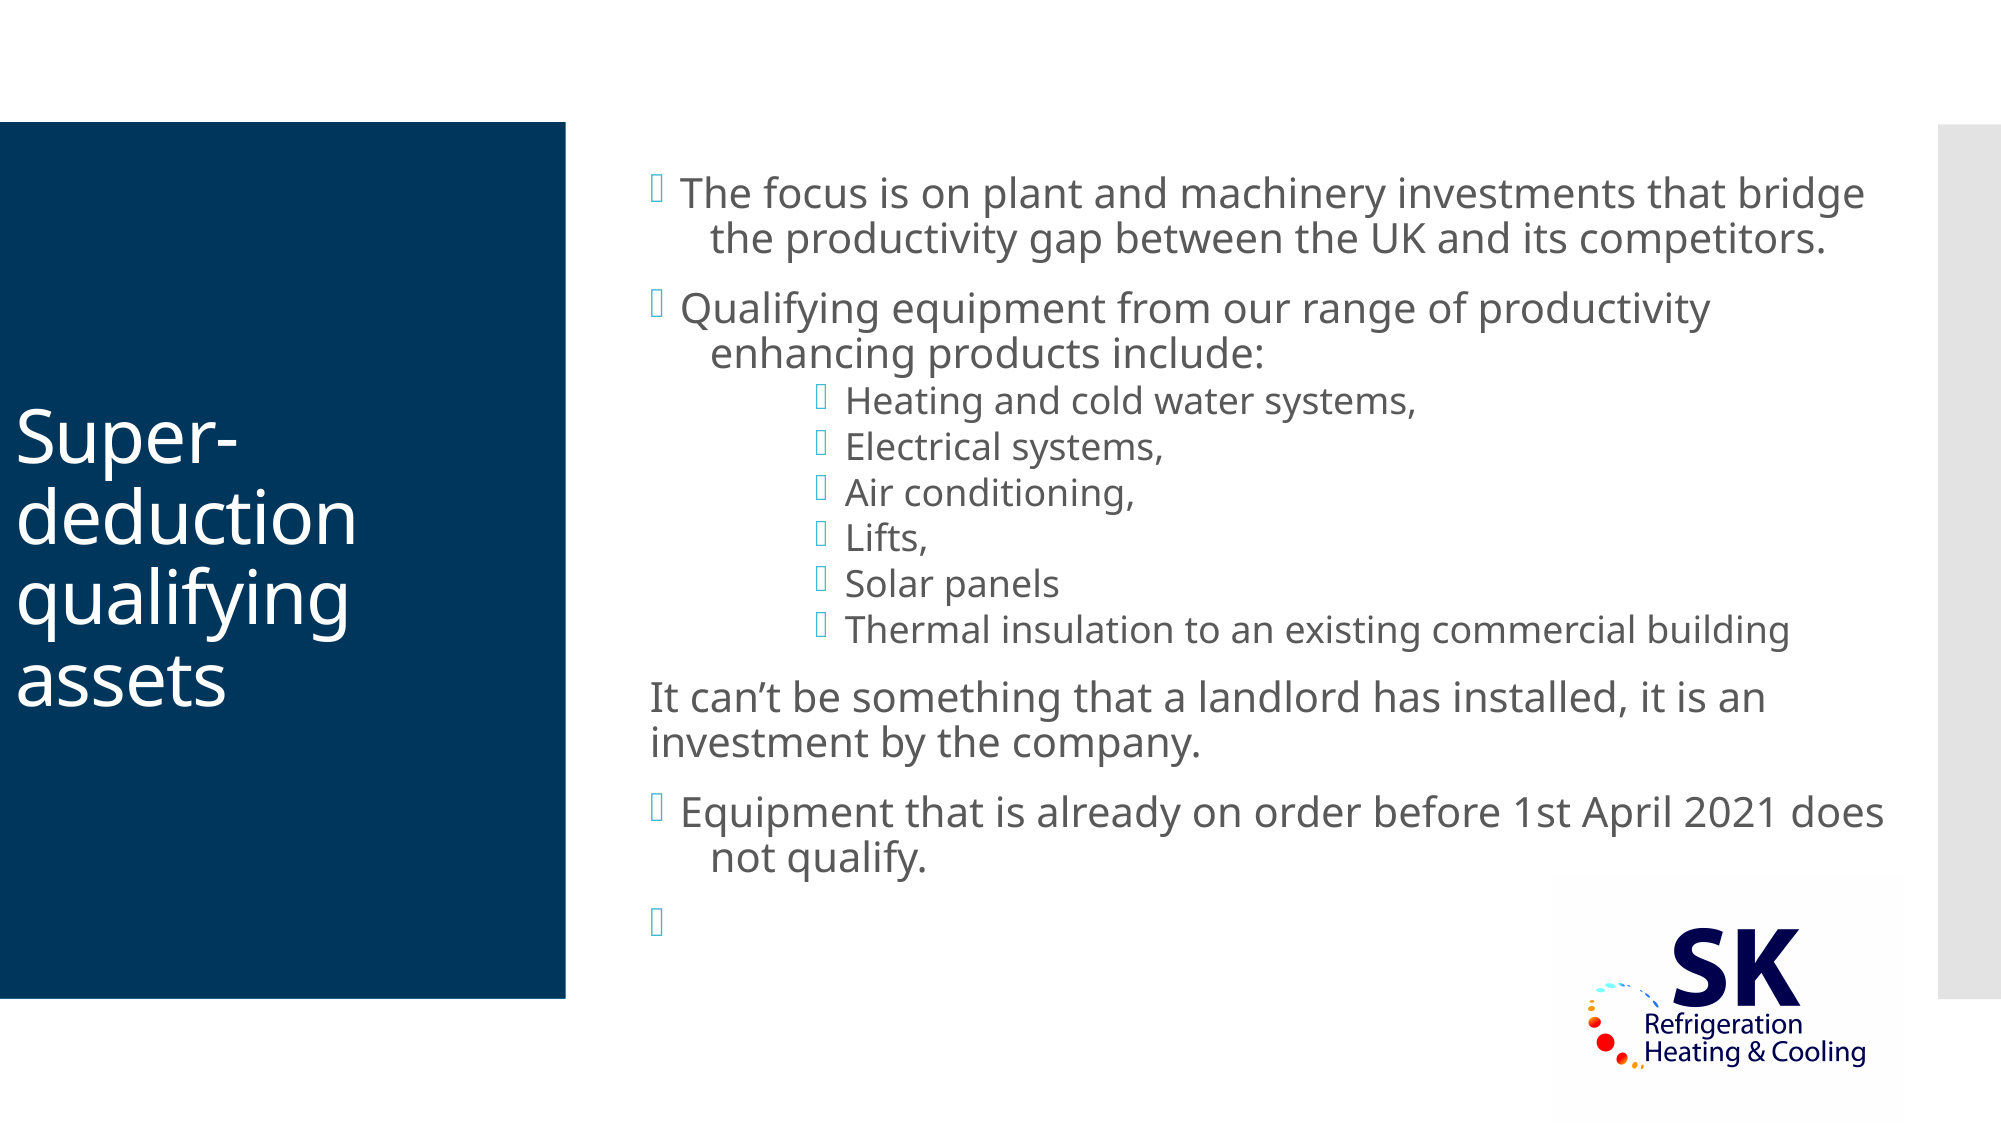

# Super-deduction qualifying assets
The focus is on plant and machinery investments that bridge the productivity gap between the UK and its competitors.
Qualifying equipment from our range of productivity enhancing products include:
Heating and cold water systems,
Electrical systems,
Air conditioning,
Lifts,
Solar panels
Thermal insulation to an existing commercial building
It can’t be something that a landlord has installed, it is an investment by the company.
Equipment that is already on order before 1st April 2021 does not qualify.